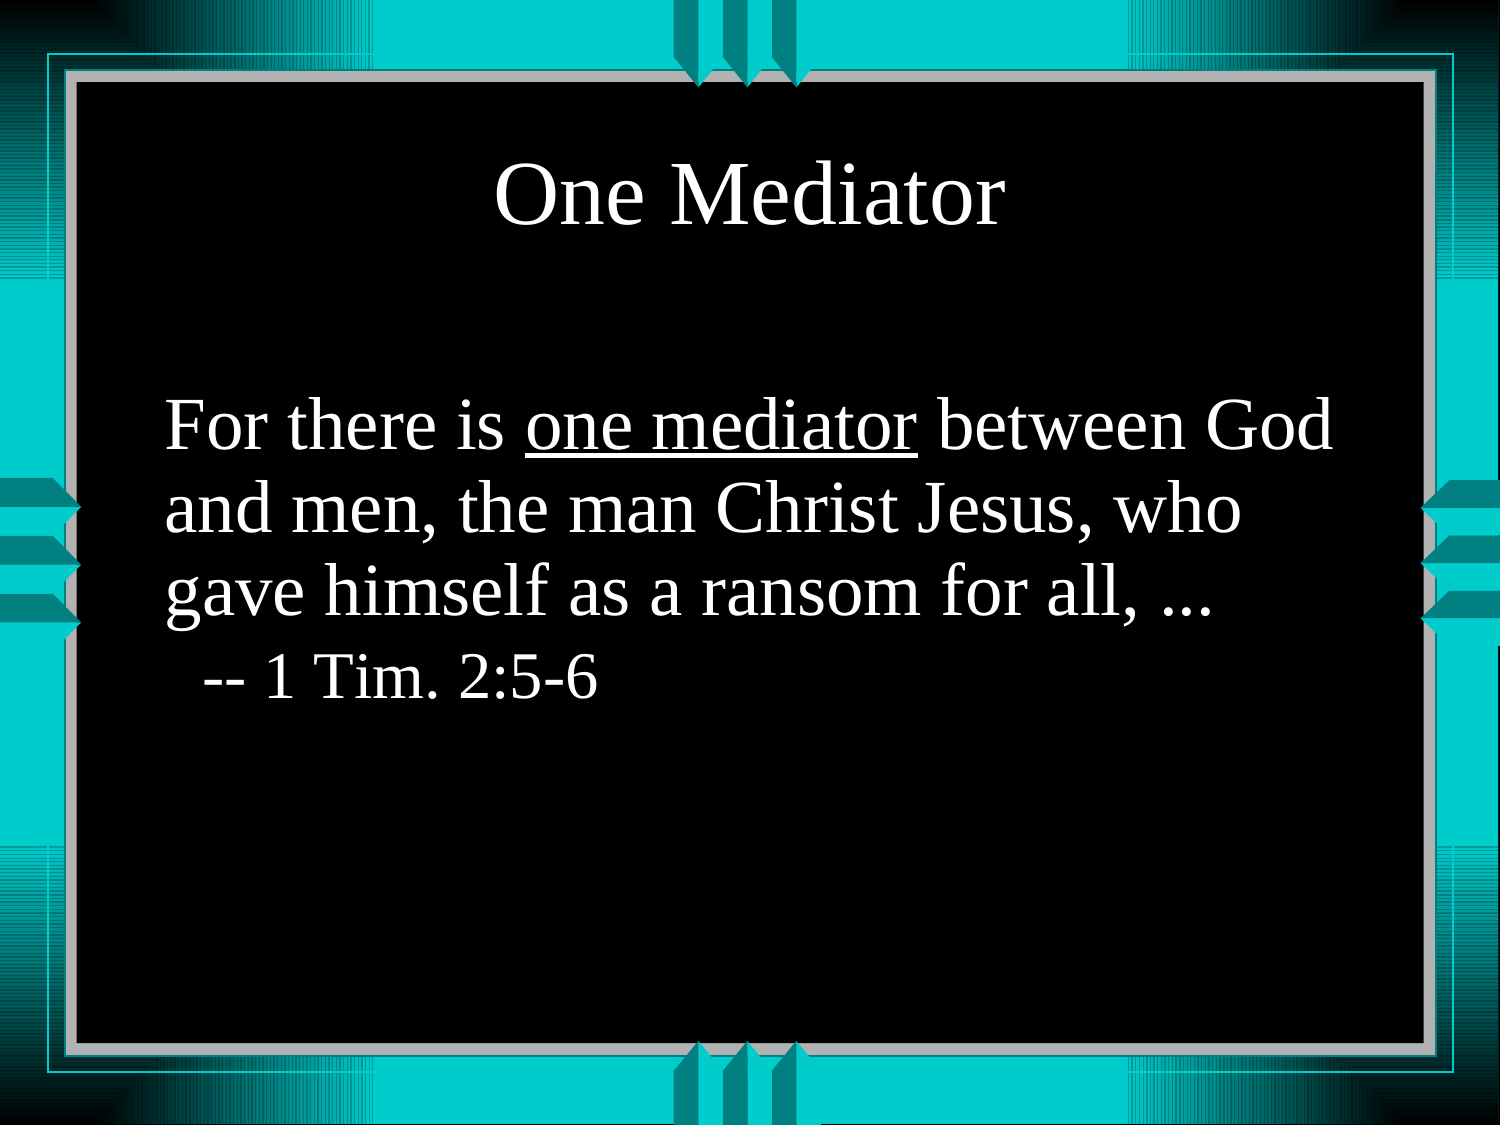

# One Mediator
For there is one mediator between God and men, the man Christ Jesus, who gave himself as a ransom for all, ...
 -- 1 Tim. 2:5-6